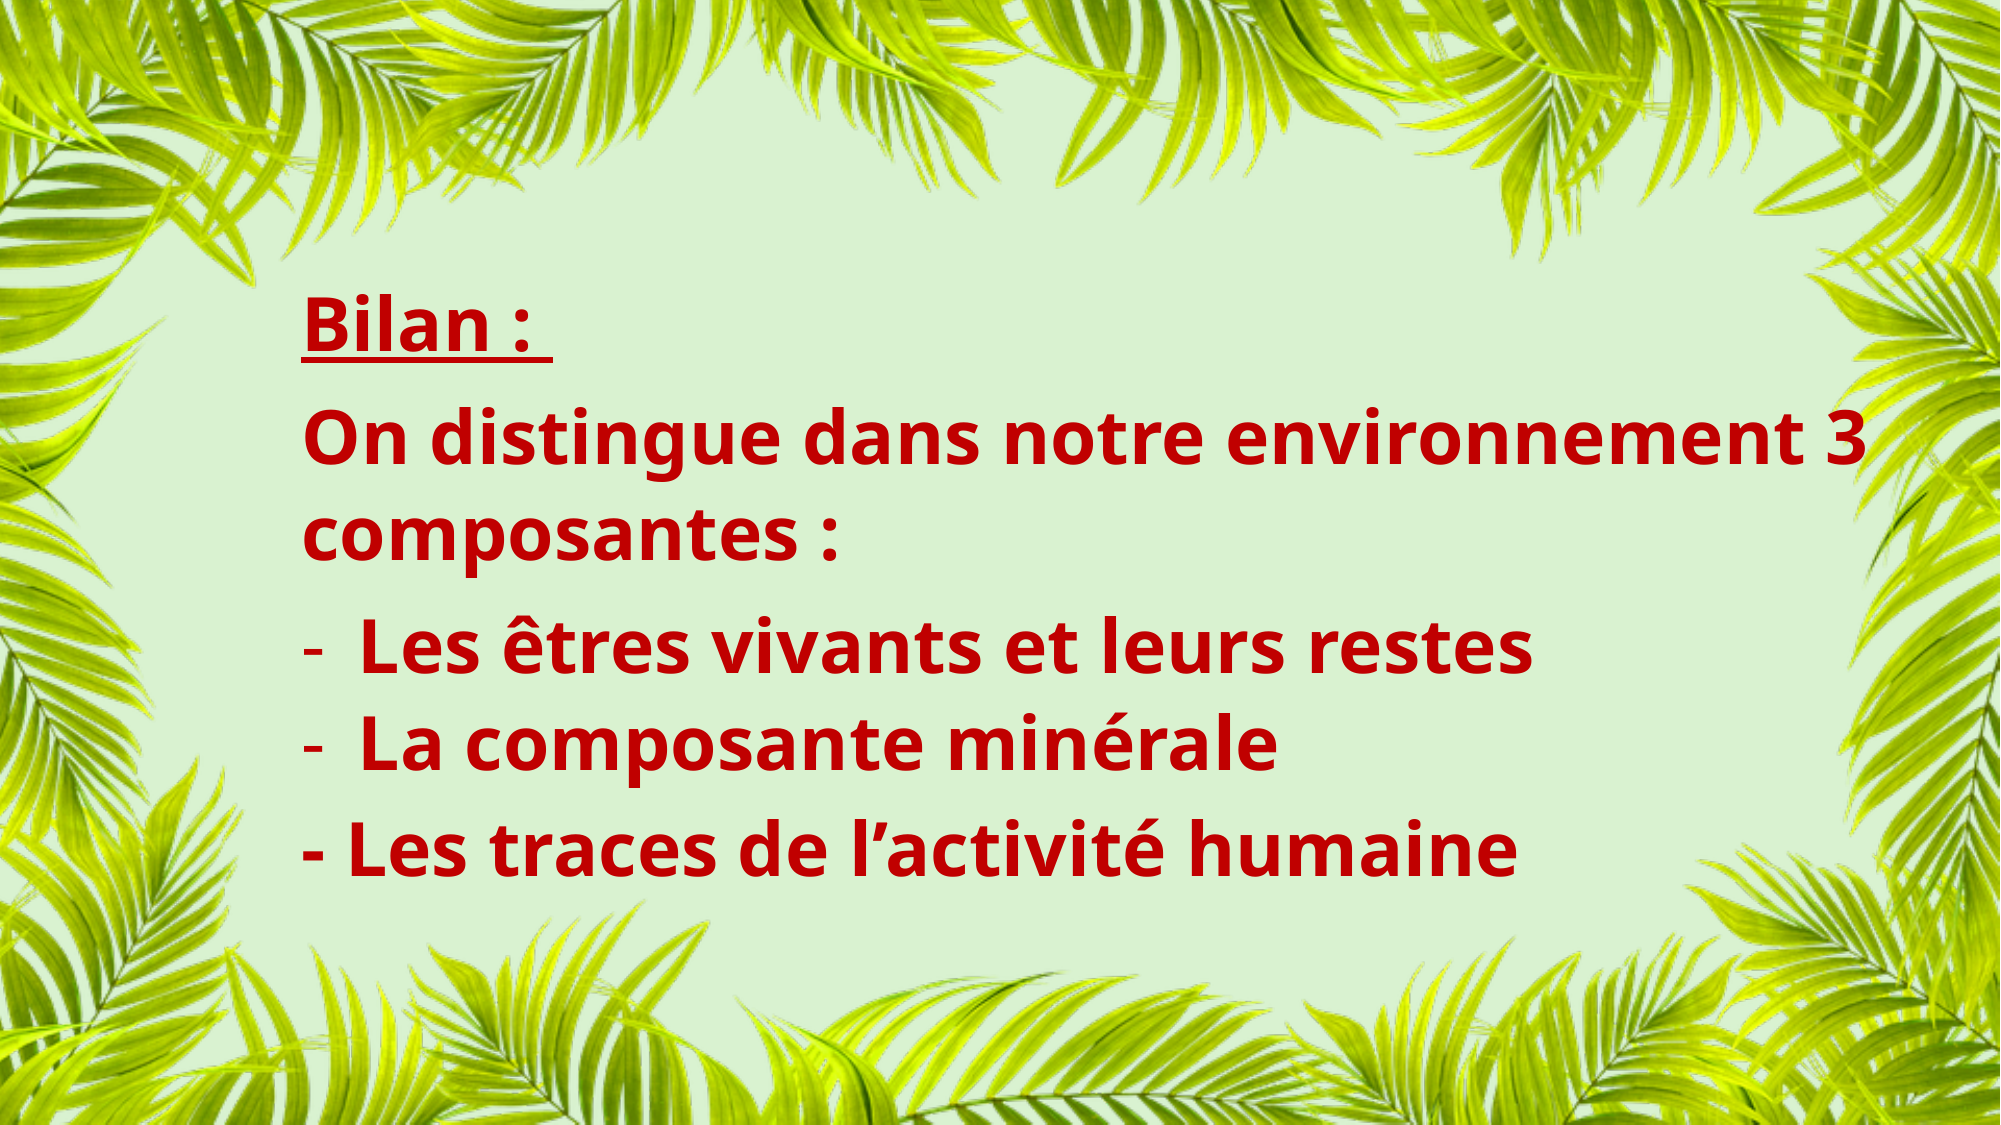

Bilan :
On distingue dans notre environnement 3 composantes :
Les êtres vivants et leurs restes
La composante minérale
- Les traces de l’activité humaine